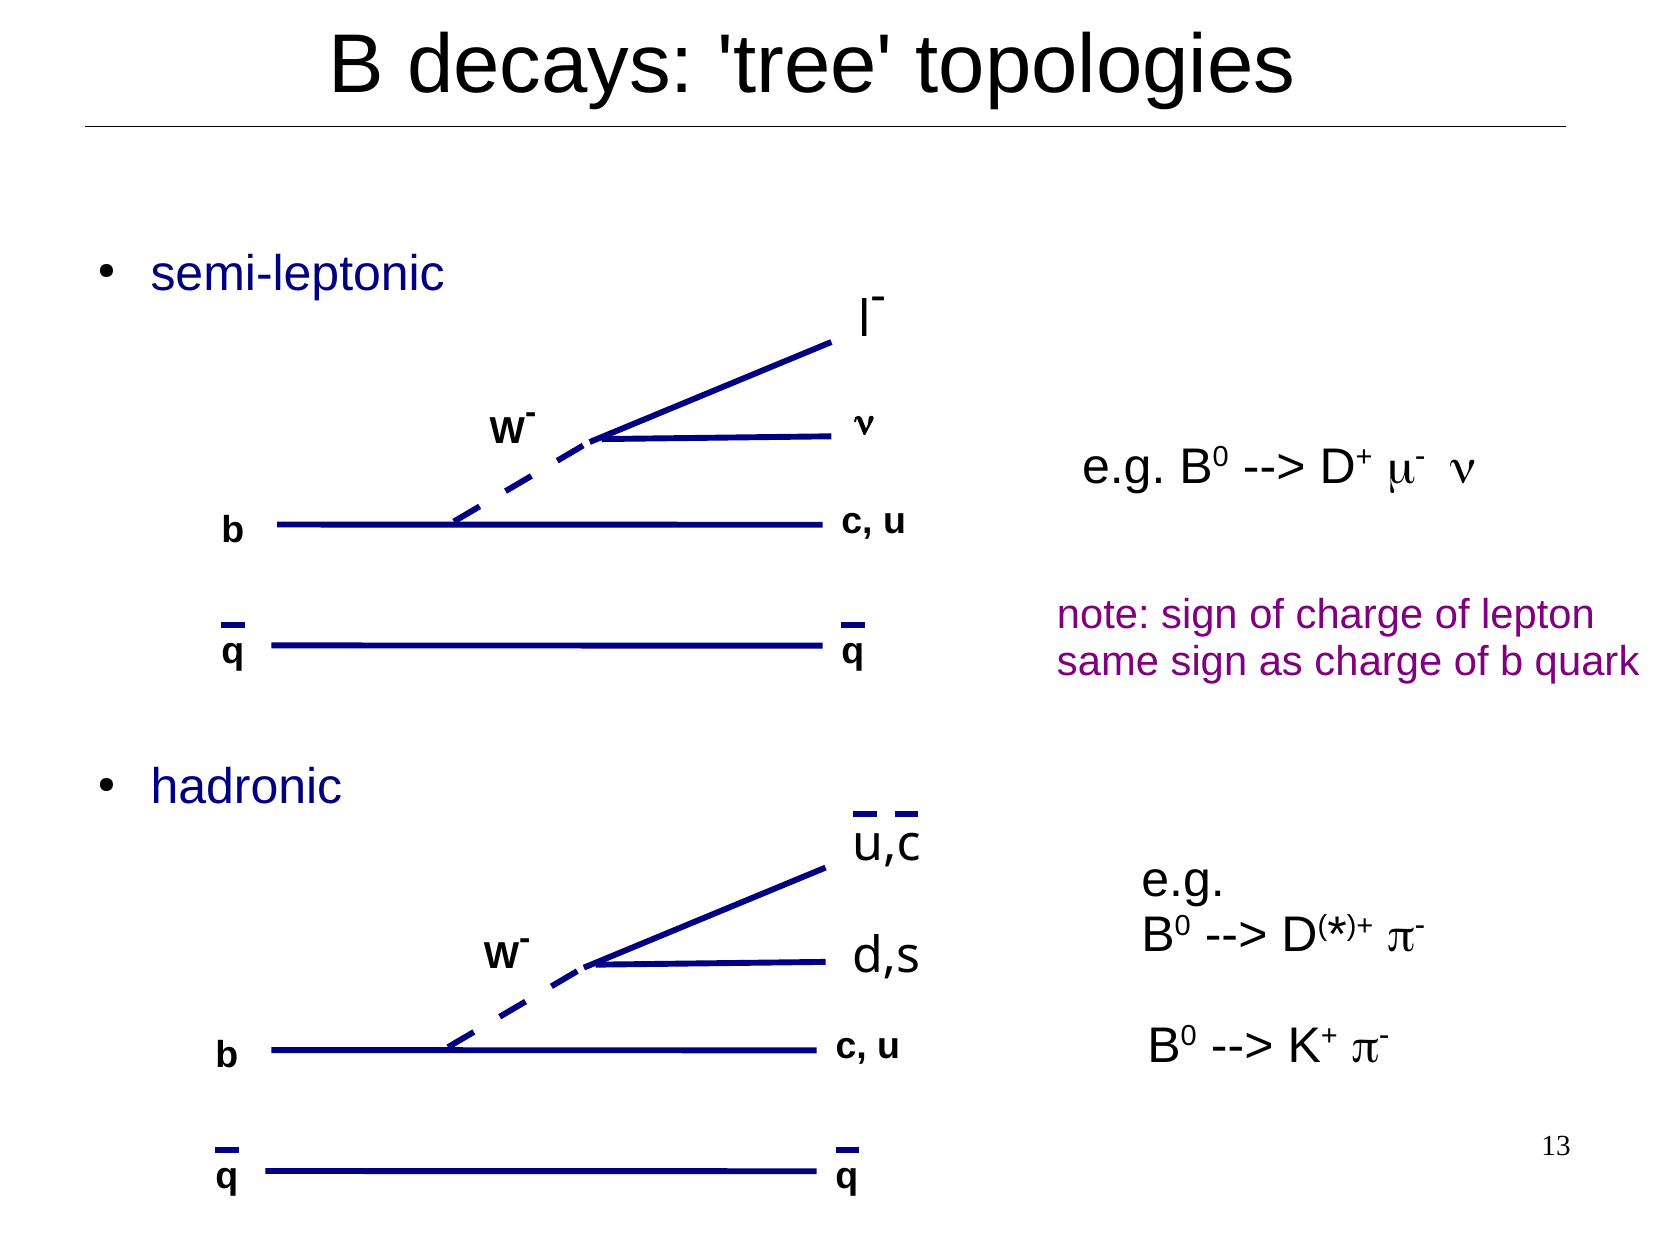

# B decays: 'tree' topologies
semi-leptonic
l-
W-
n
c, u
b
q
q
e.g. B0 --> D+ m- n
note: sign of charge of lepton
same sign as charge of b quark
hadronic
u,c
W-
d,s
c, u
b
q
q
e.g.
B0 --> D(*)+ p-
B0 --> K+ p-
13